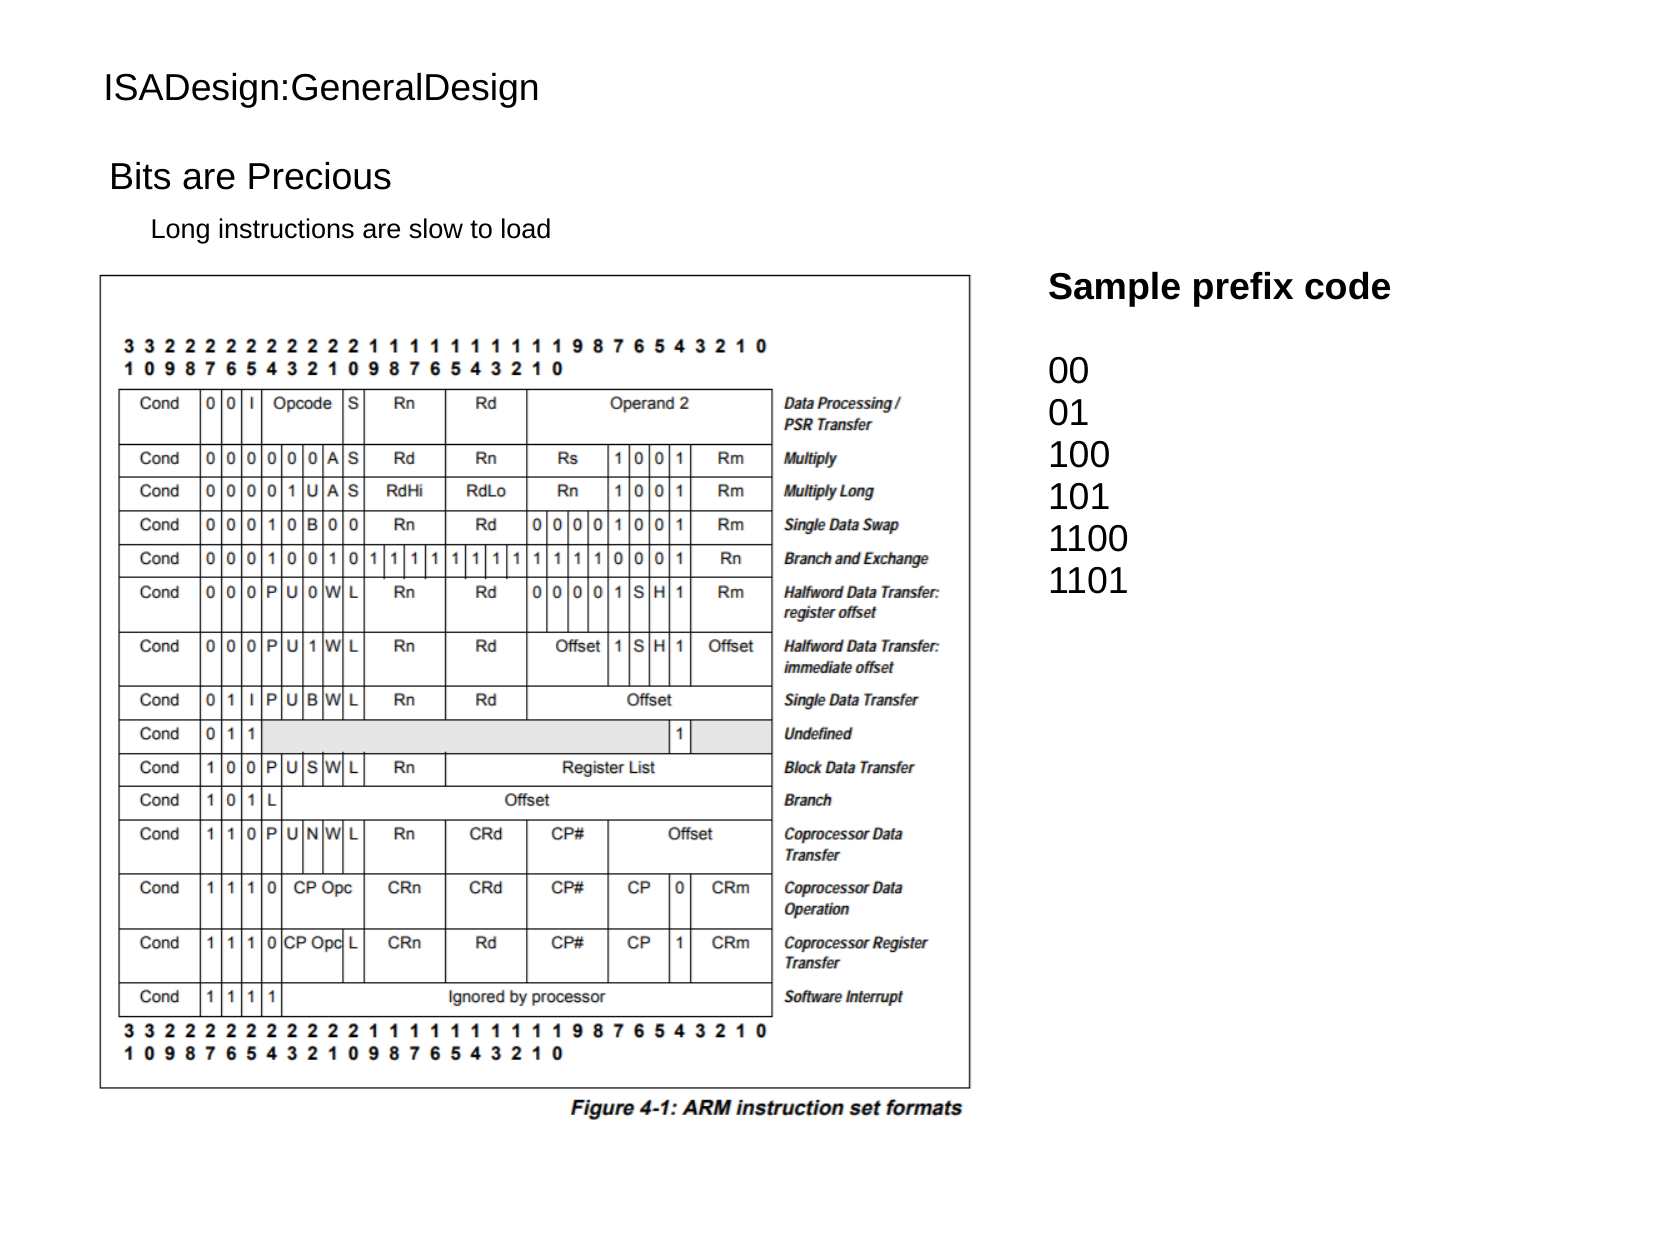

ISADesign:GeneralDesign
Bits are Precious
Long instructions are slow to load
Sample prefix code
00
01
100
101
1100
1101